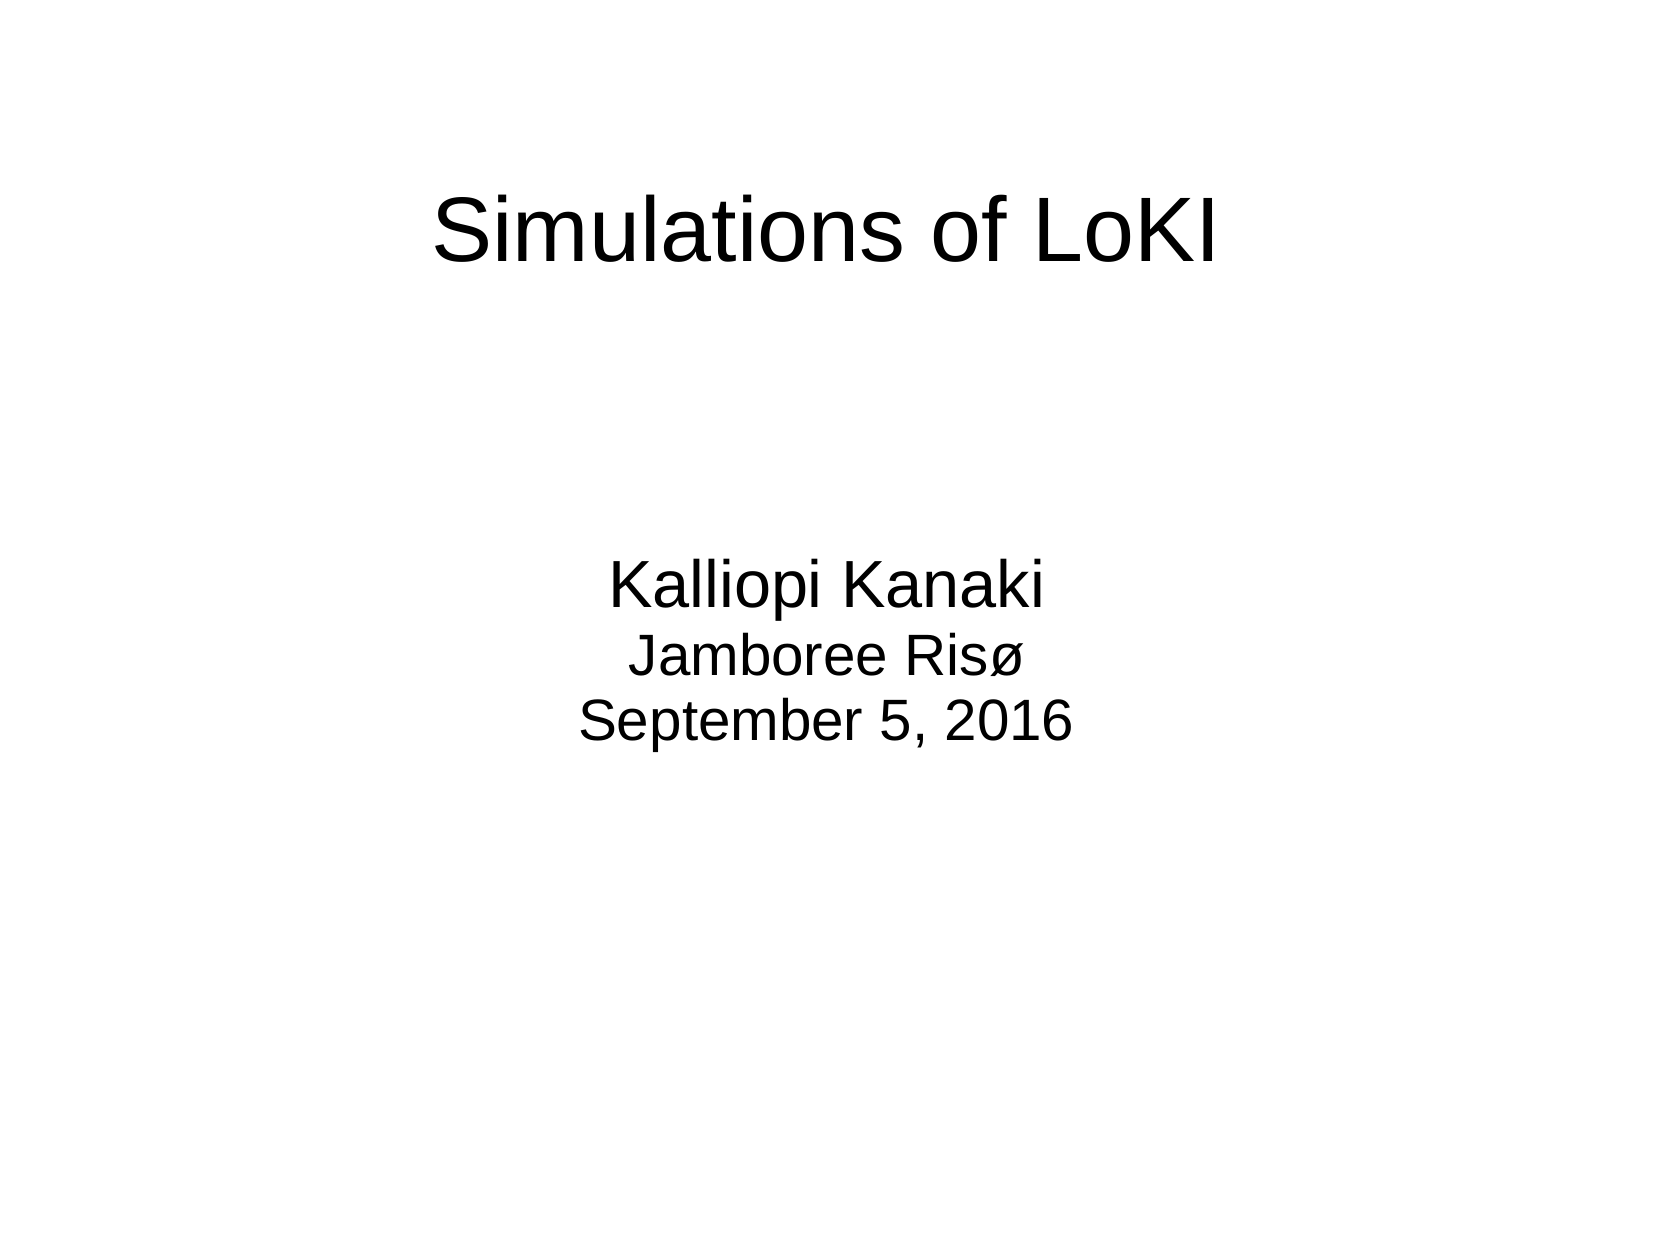

# Simulations of LoKI
Kalliopi Kanaki
Jamboree Risø
September 5, 2016